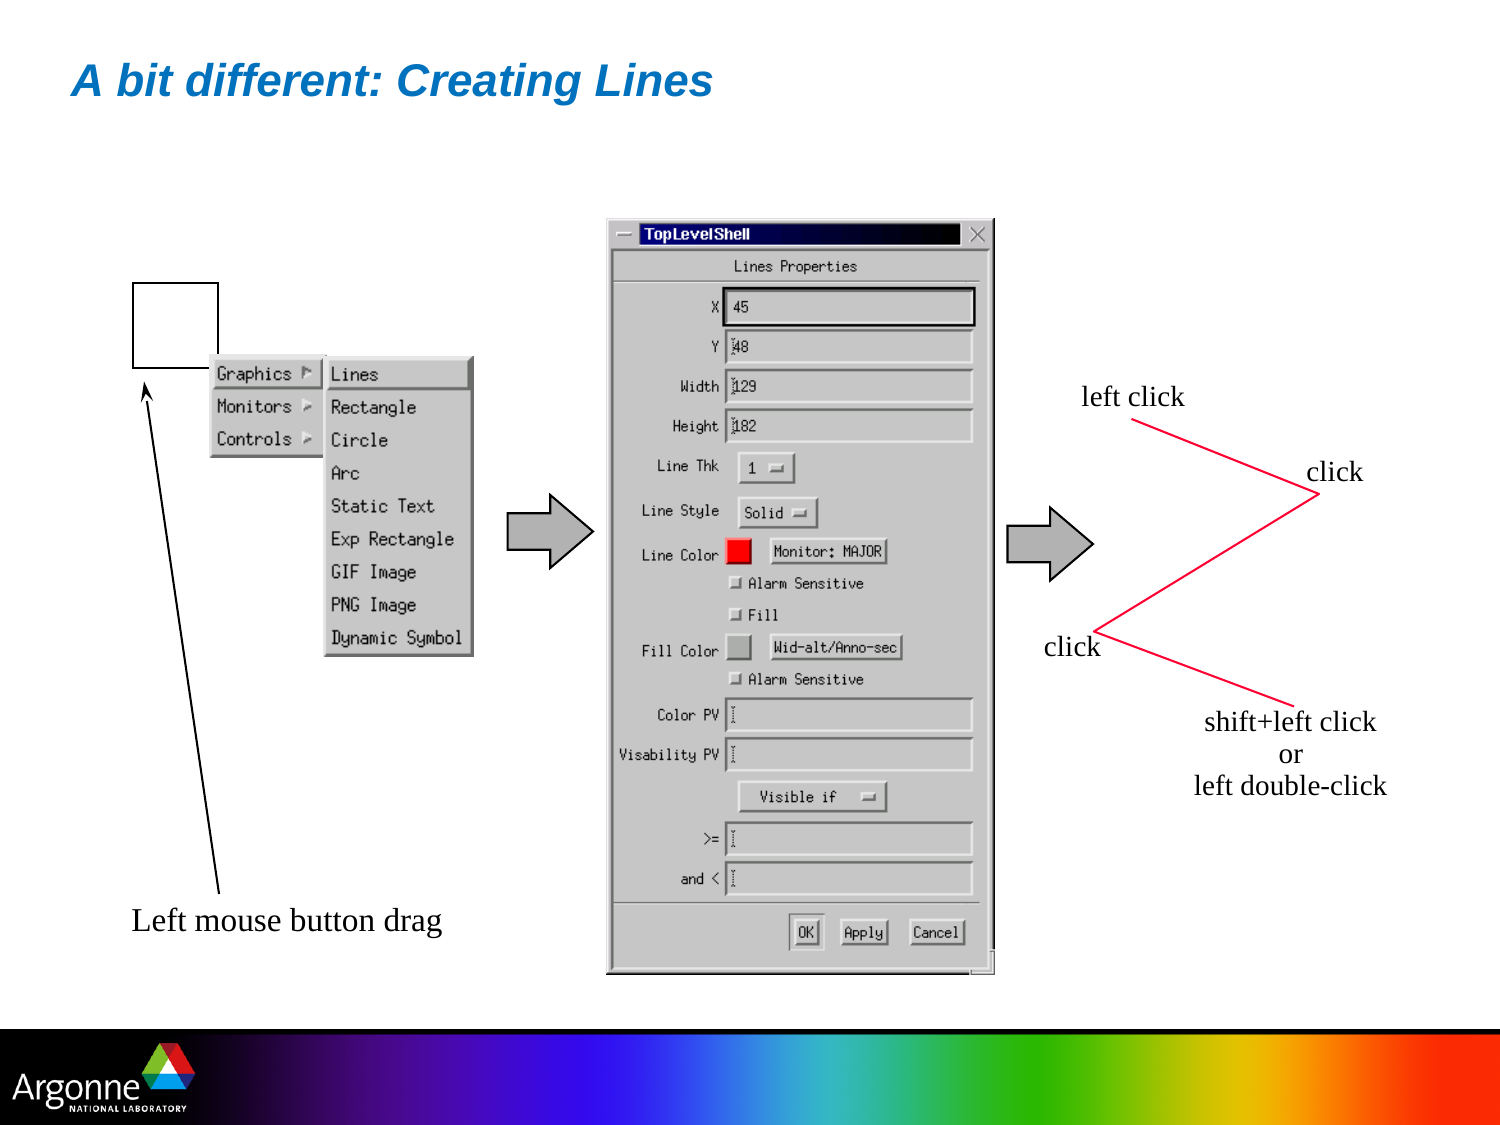

# A bit different: Creating Lines
left click
click
click
shift+left click
or
left double-click
Left mouse button drag